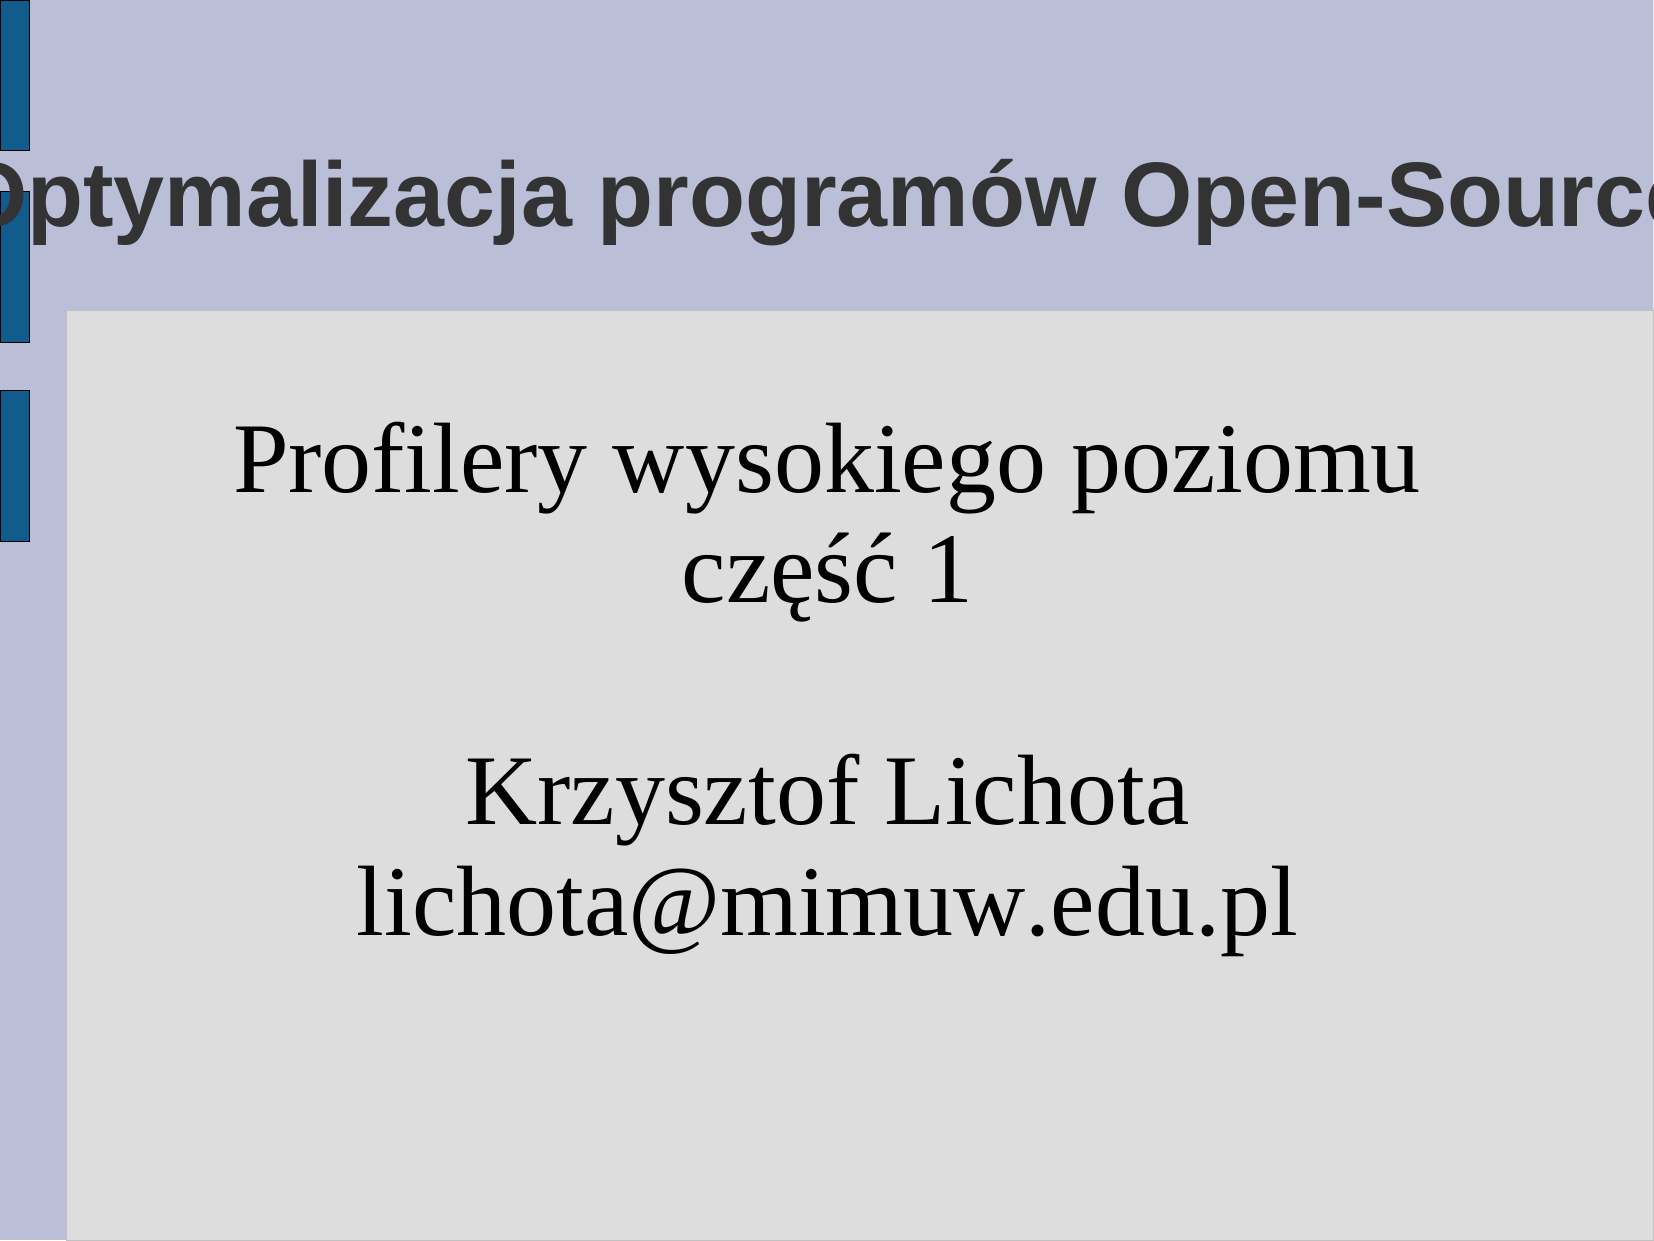

# Optymalizacja programów Open-Source
Profilery wysokiego poziomu
część 1
Krzysztof Lichota
lichota@mimuw.edu.pl